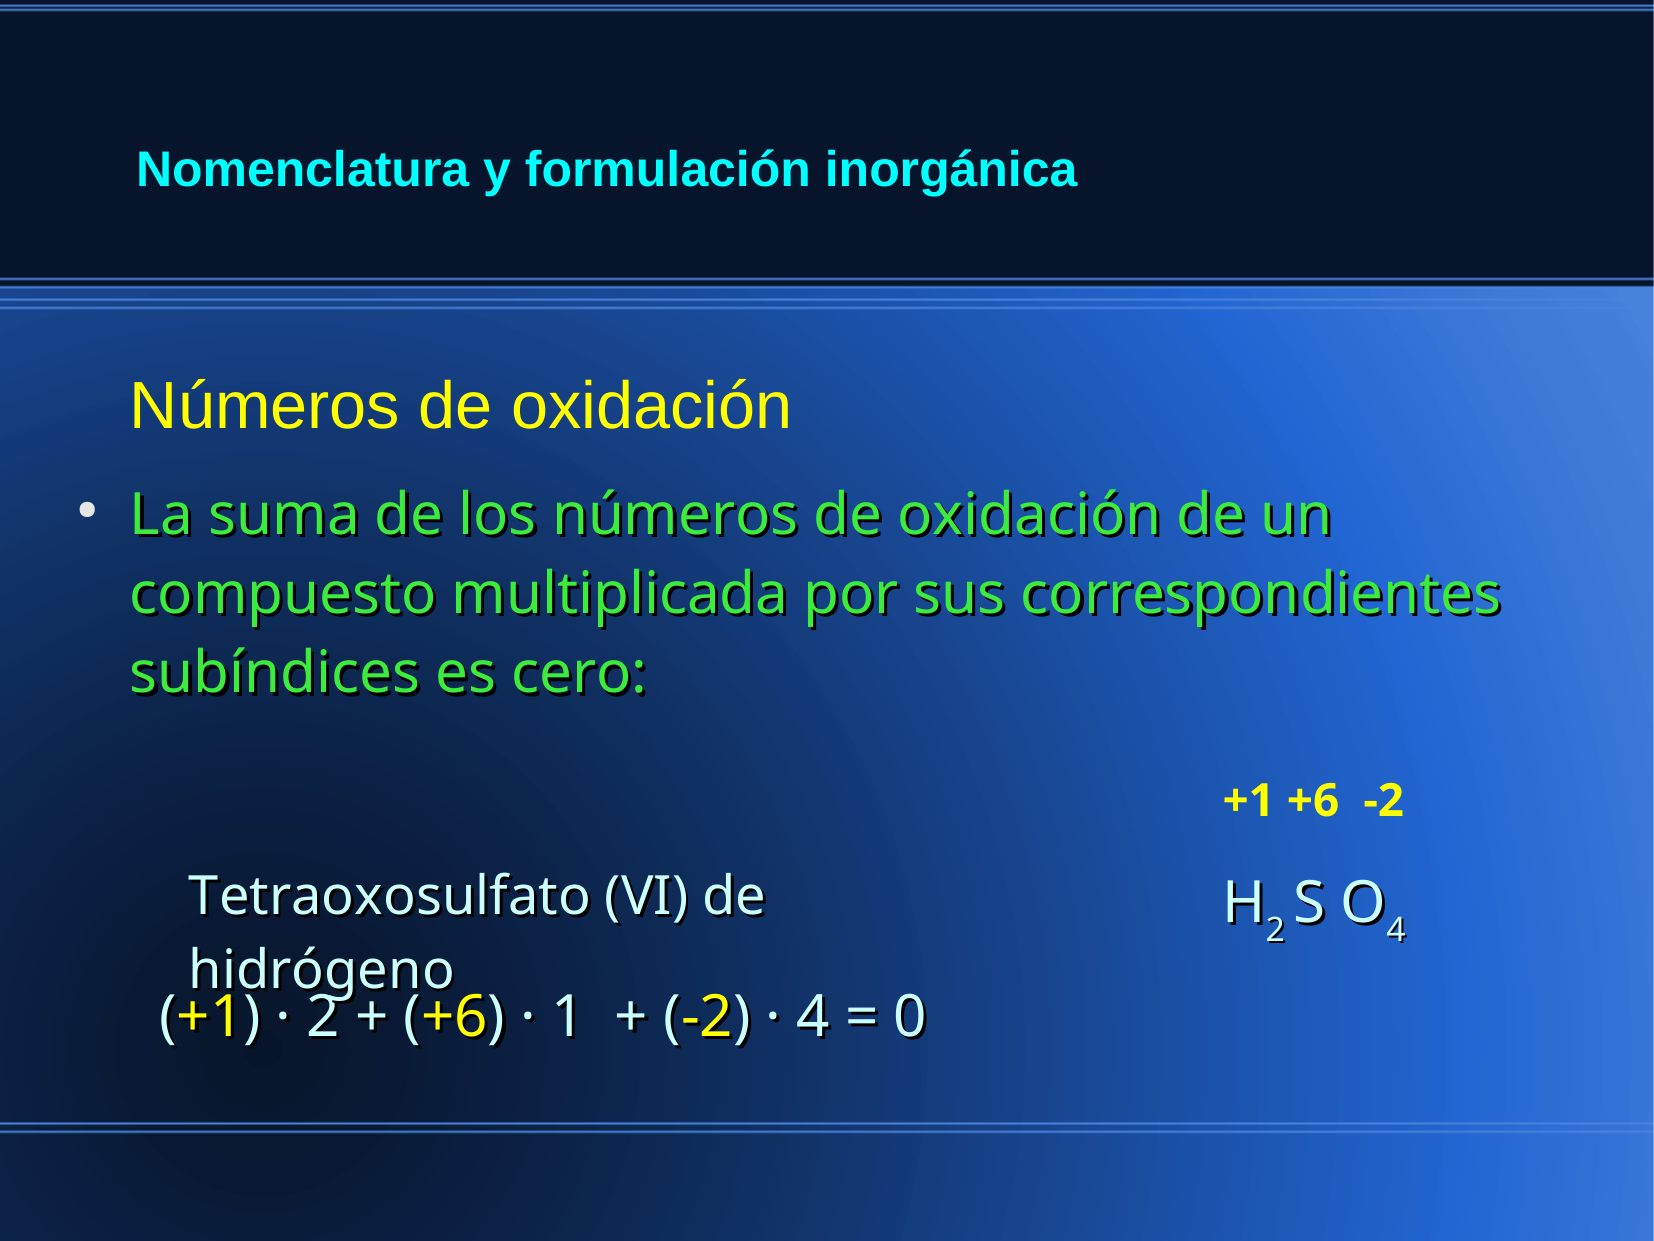

Nomenclatura y formulación inorgánica
# Números de oxidación
La suma de los números de oxidación de un compuesto multiplicada por sus correspondientes subíndices es cero:
+1 +6 -2
H2 S O4
Tetraoxosulfato (VI) de hidrógeno
(+1) · 2 + (+6) · 1 + (-2) · 4 = 0